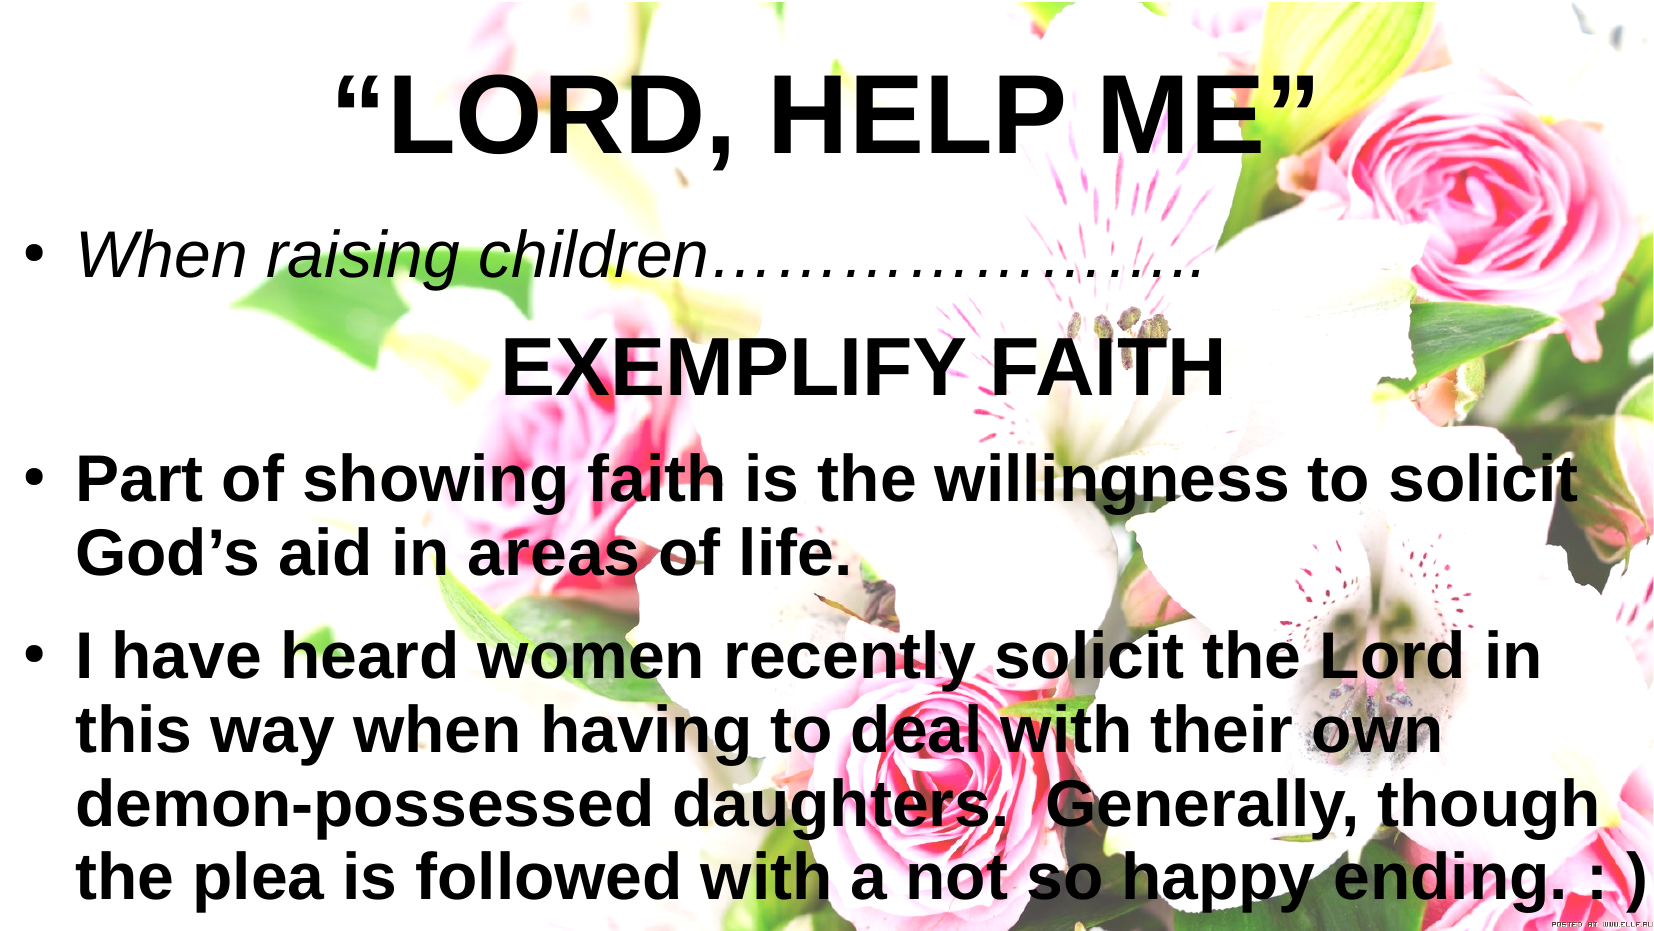

# “LORD, HELP ME”
When raising children…………………..
EXEMPLIFY FAITH
Part of showing faith is the willingness to solicit God’s aid in areas of life.
I have heard women recently solicit the Lord in this way when having to deal with their own demon-possessed daughters. Generally, though the plea is followed with a not so happy ending. : )